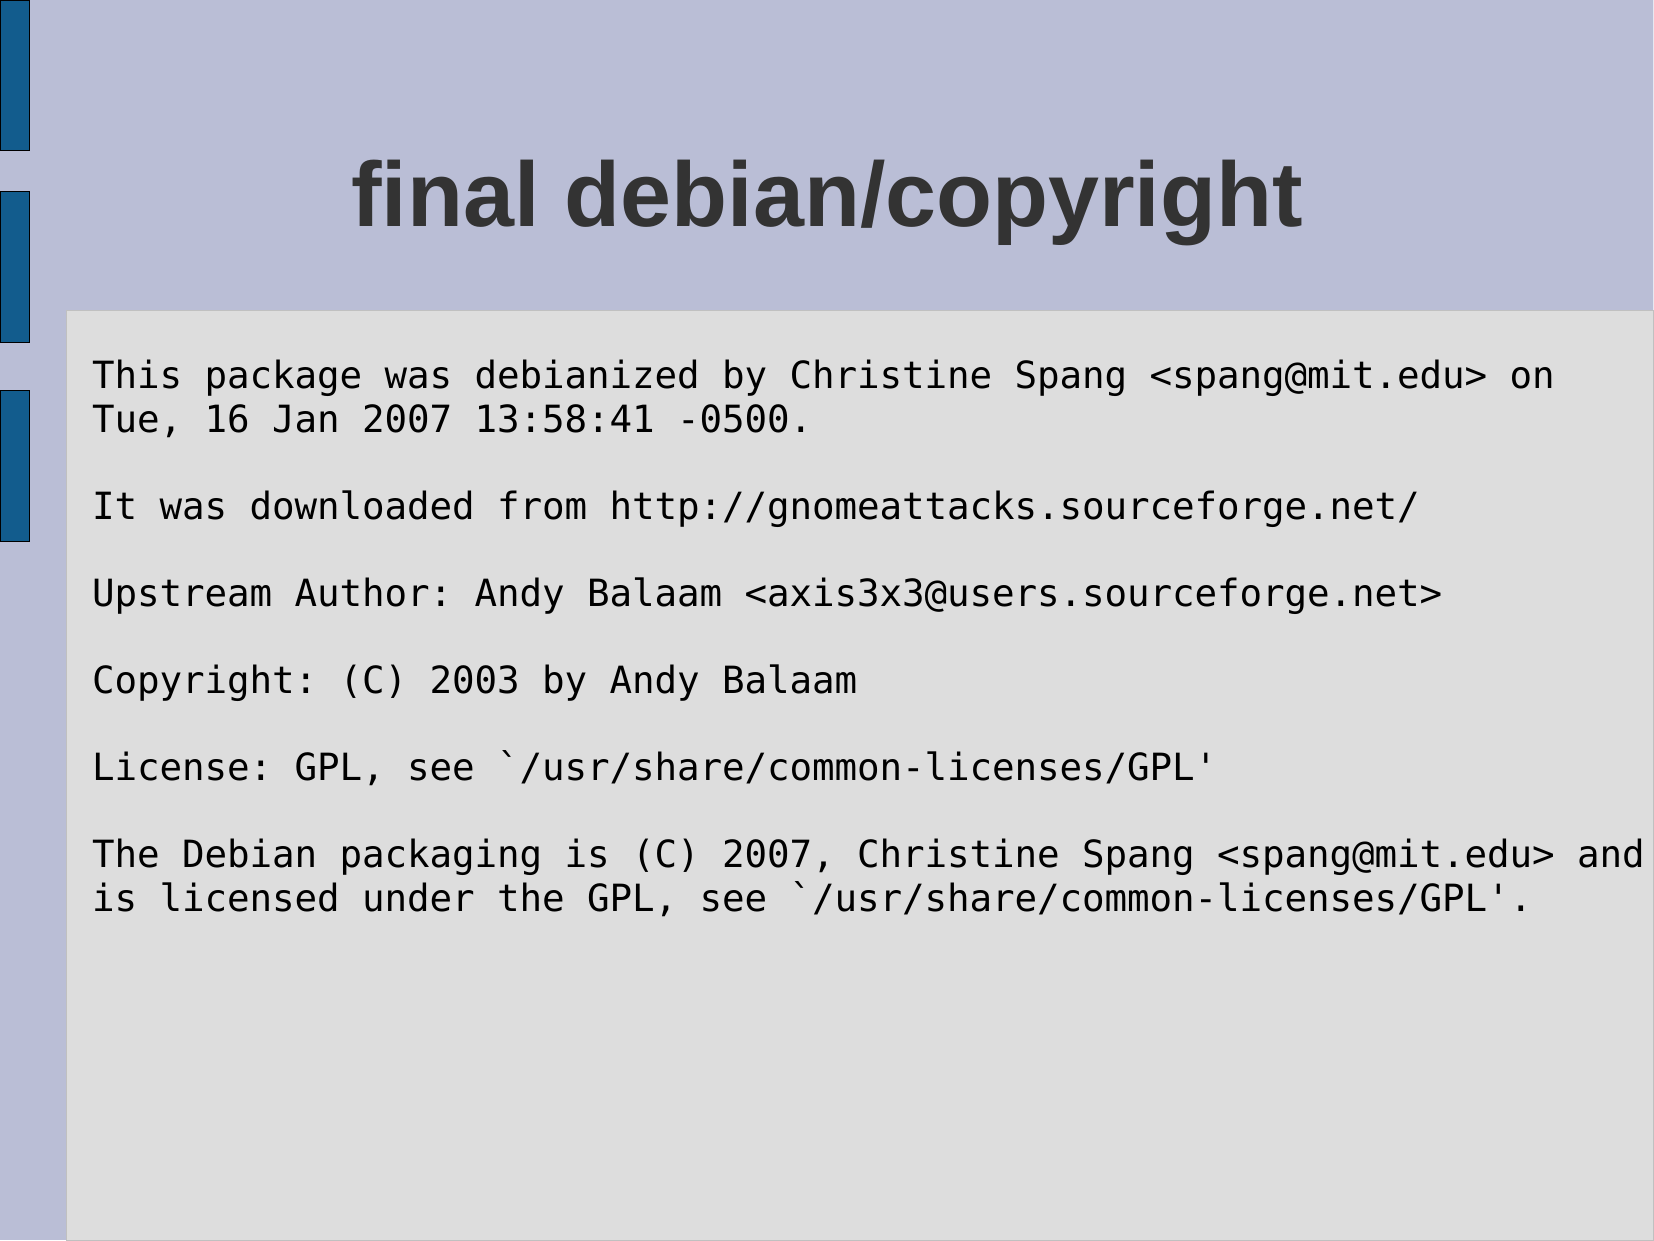

# final debian/copyright
This package was debianized by Christine Spang <spang@mit.edu> on
Tue, 16 Jan 2007 13:58:41 -0500.
It was downloaded from http://gnomeattacks.sourceforge.net/
Upstream Author: Andy Balaam <axis3x3@users.sourceforge.net>
Copyright: (C) 2003 by Andy Balaam
License: GPL, see `/usr/share/common-licenses/GPL'
The Debian packaging is (C) 2007, Christine Spang <spang@mit.edu> and
is licensed under the GPL, see `/usr/share/common-licenses/GPL'.